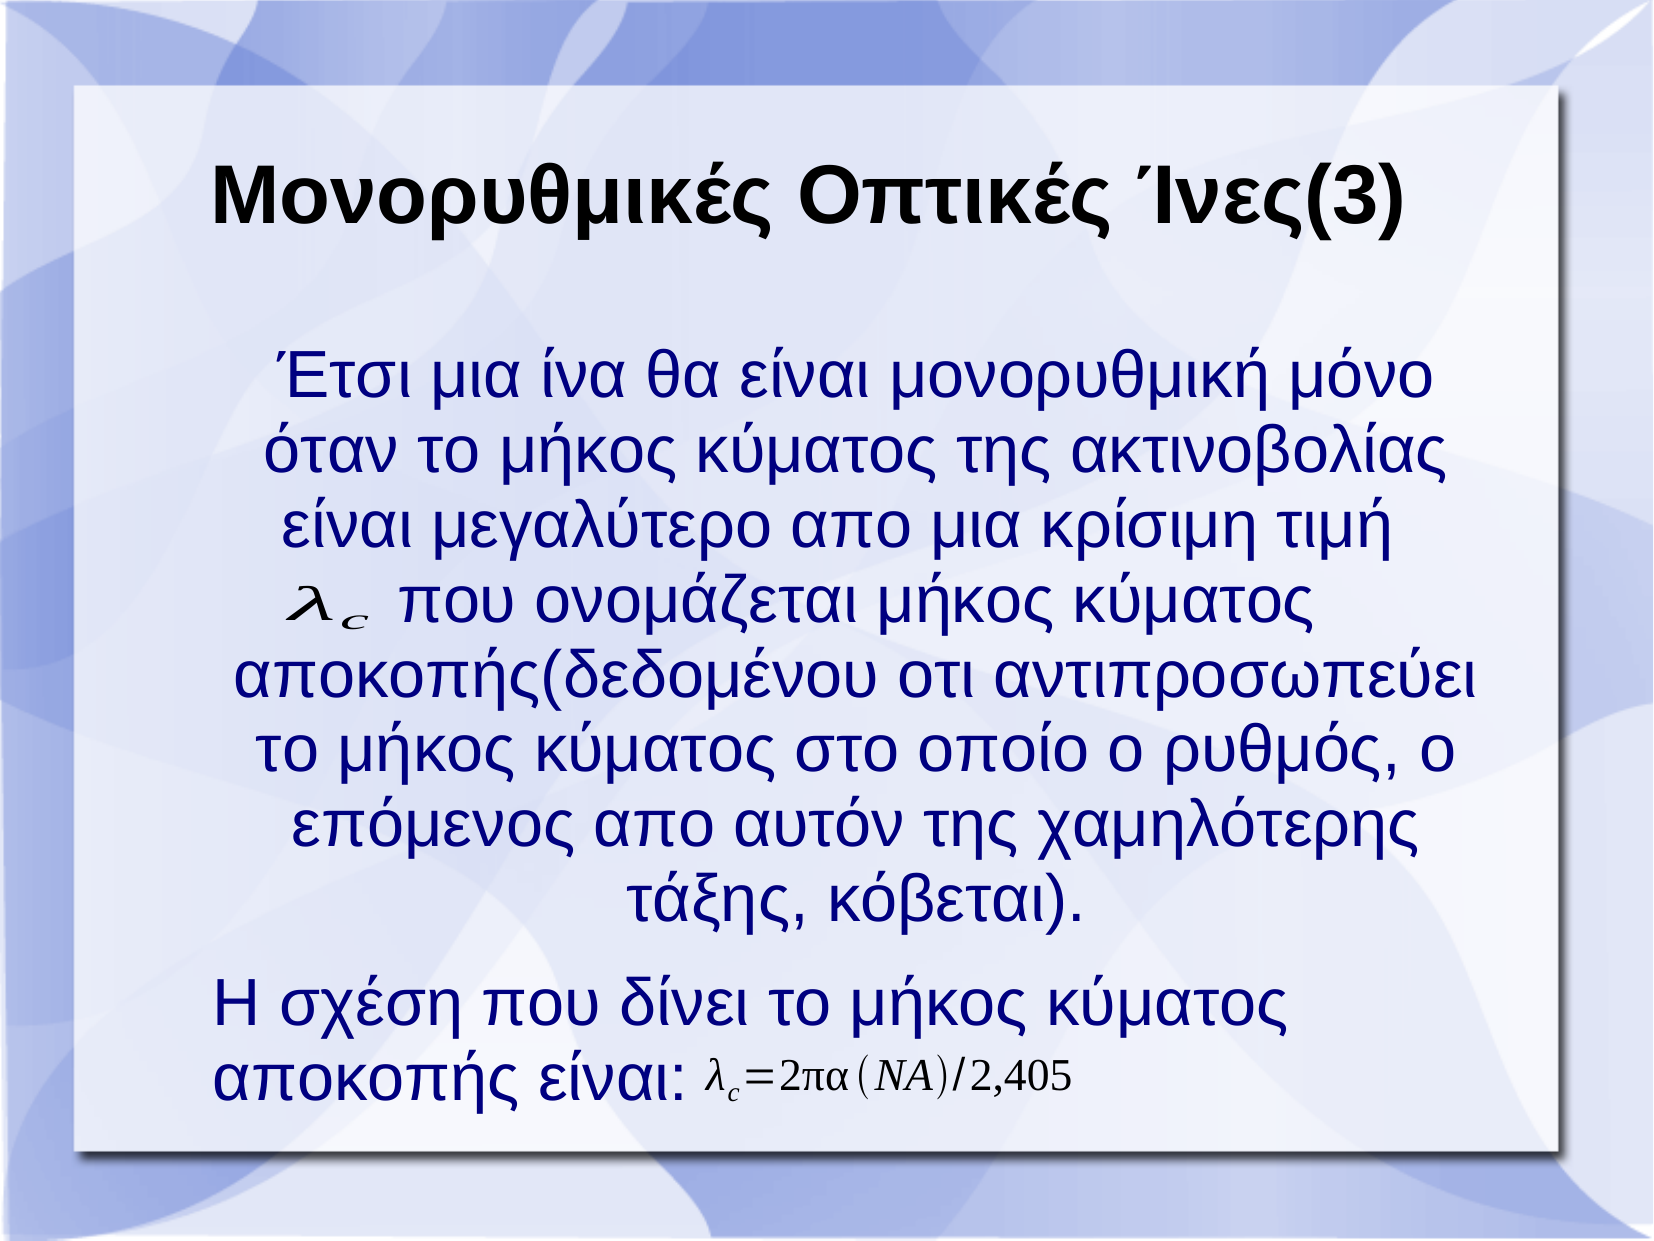

# Μονορυθμικές Οπτικές Ίνες(3)
Έτσι μια ίνα θα είναι μονορυθμική μόνο όταν το μήκος κύματος της ακτινοβολίας είναι μεγαλύτερο απο μια κρίσιμη τιμή που ονομάζεται μήκος κύματος αποκοπής(δεδομένου οτι αντιπροσωπεύει το μήκος κύματος στο οποίο ο ρυθμός, ο επόμενος απο αυτόν της χαμηλότερης τάξης, κόβεται).
Η σχέση που δίνει το μήκος κύματος αποκοπής είναι: